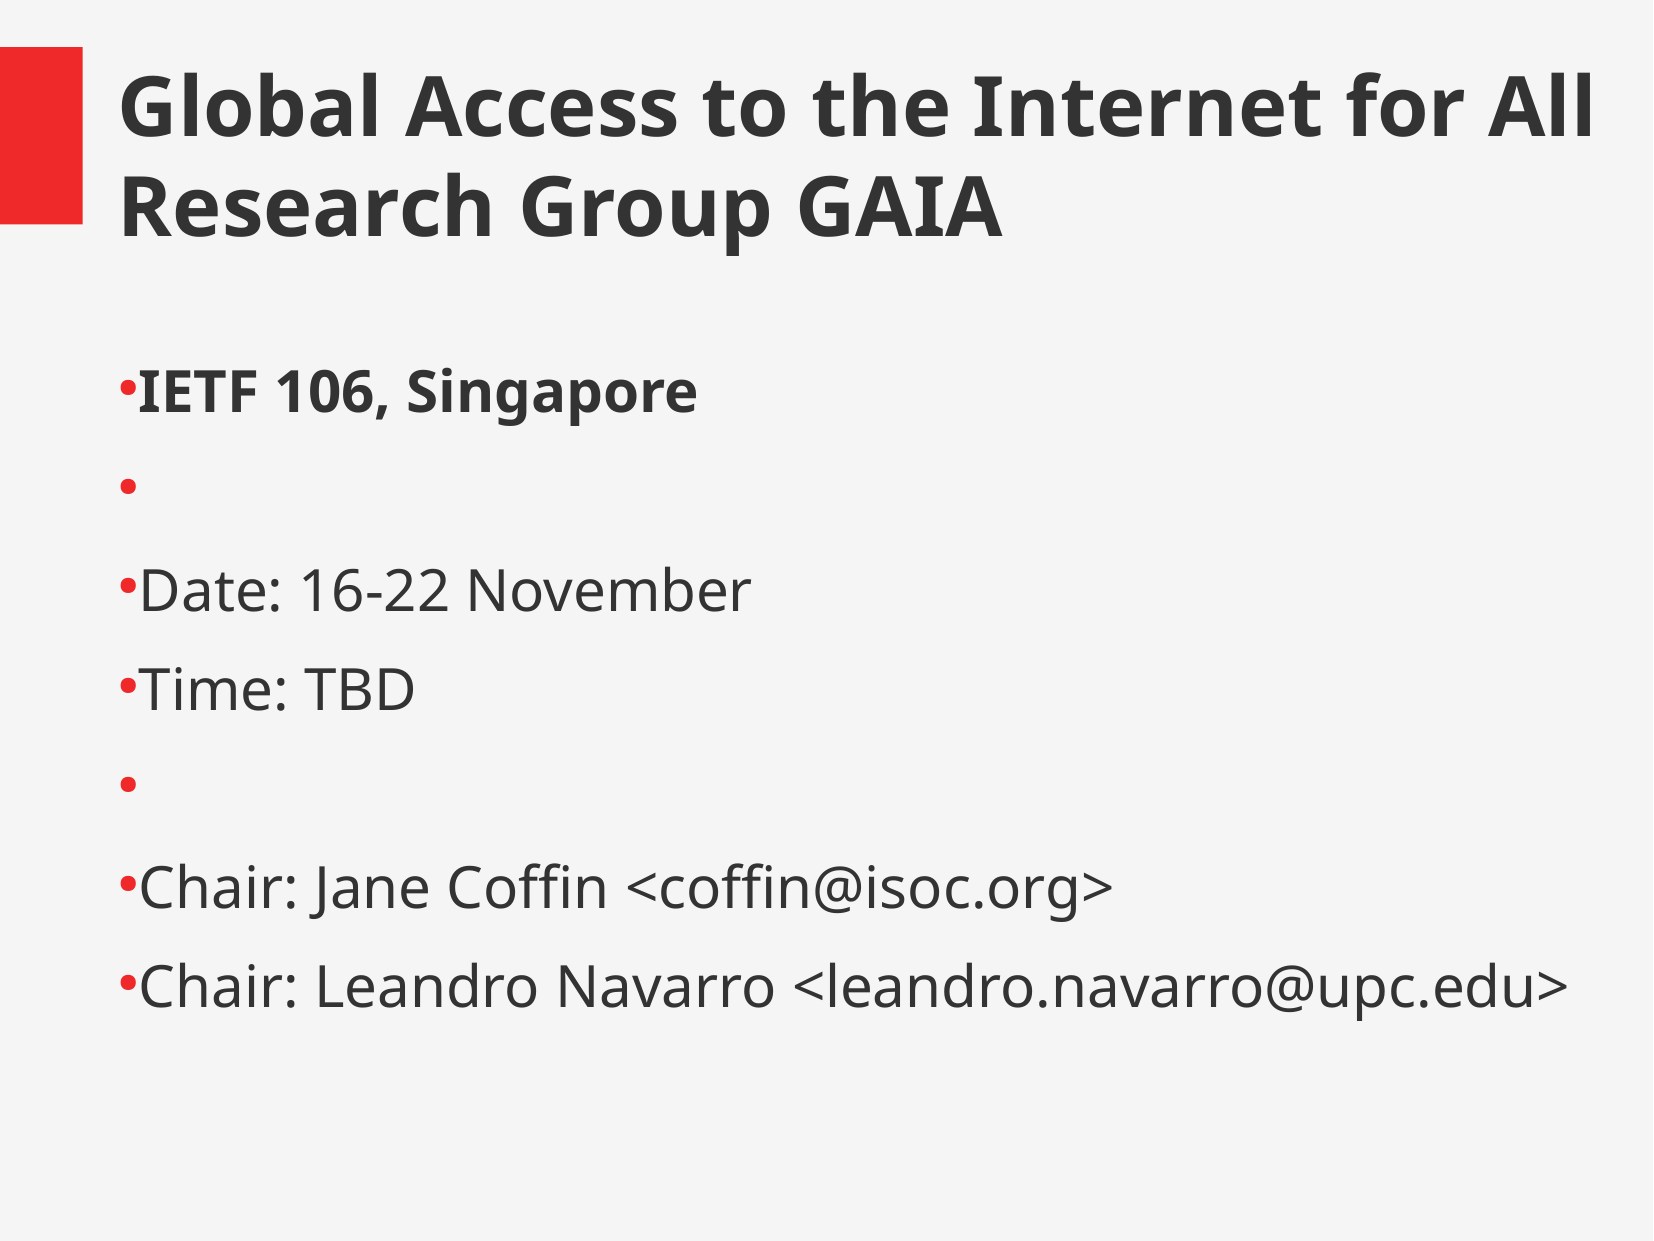

# Global Access to the Internet for All Research Group GAIA
IETF 106, Singapore
Date: 16-22 November
Time: TBD
Chair: Jane Coffin <coffin@isoc.org>
Chair: Leandro Navarro <leandro.navarro@upc.edu>